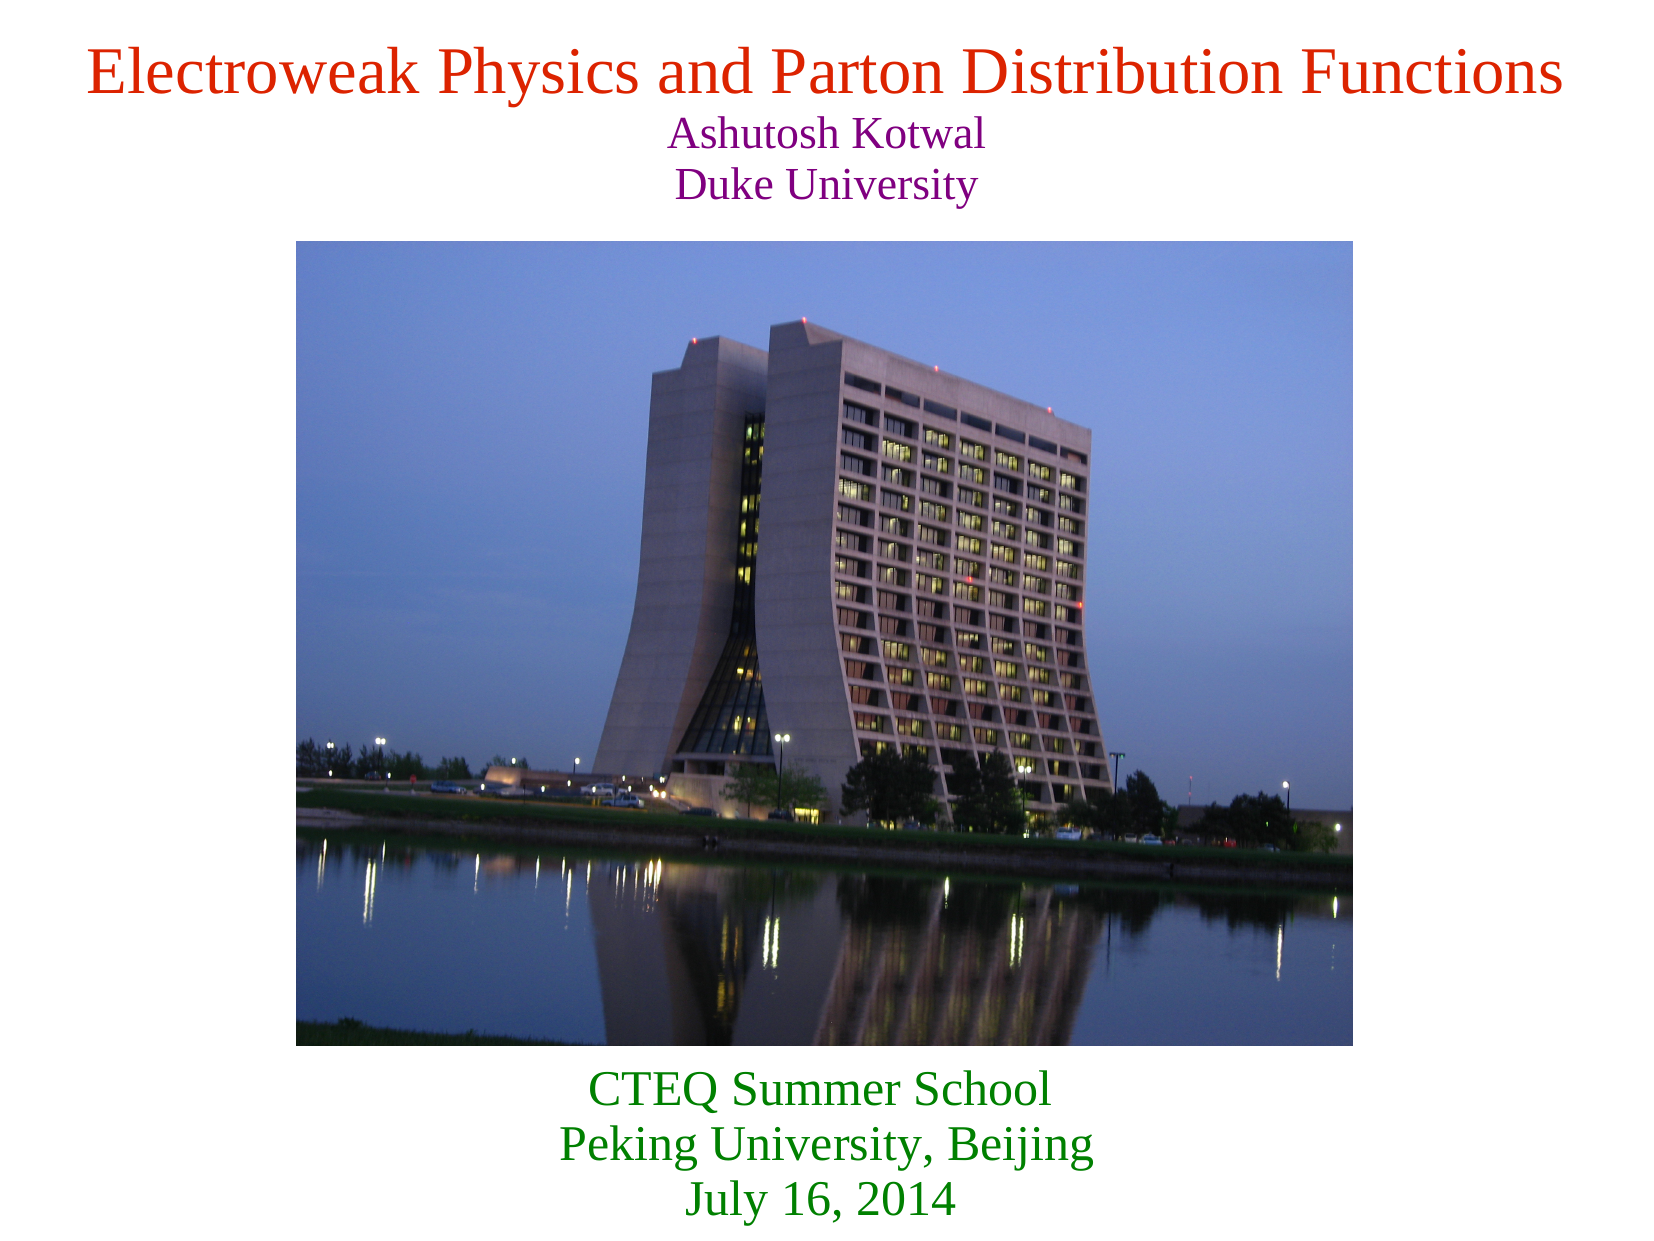

# Electroweak Physics and Parton Distribution Functions Ashutosh Kotwal Duke University
CTEQ Summer School
 Peking University, Beijing
July 16, 2014